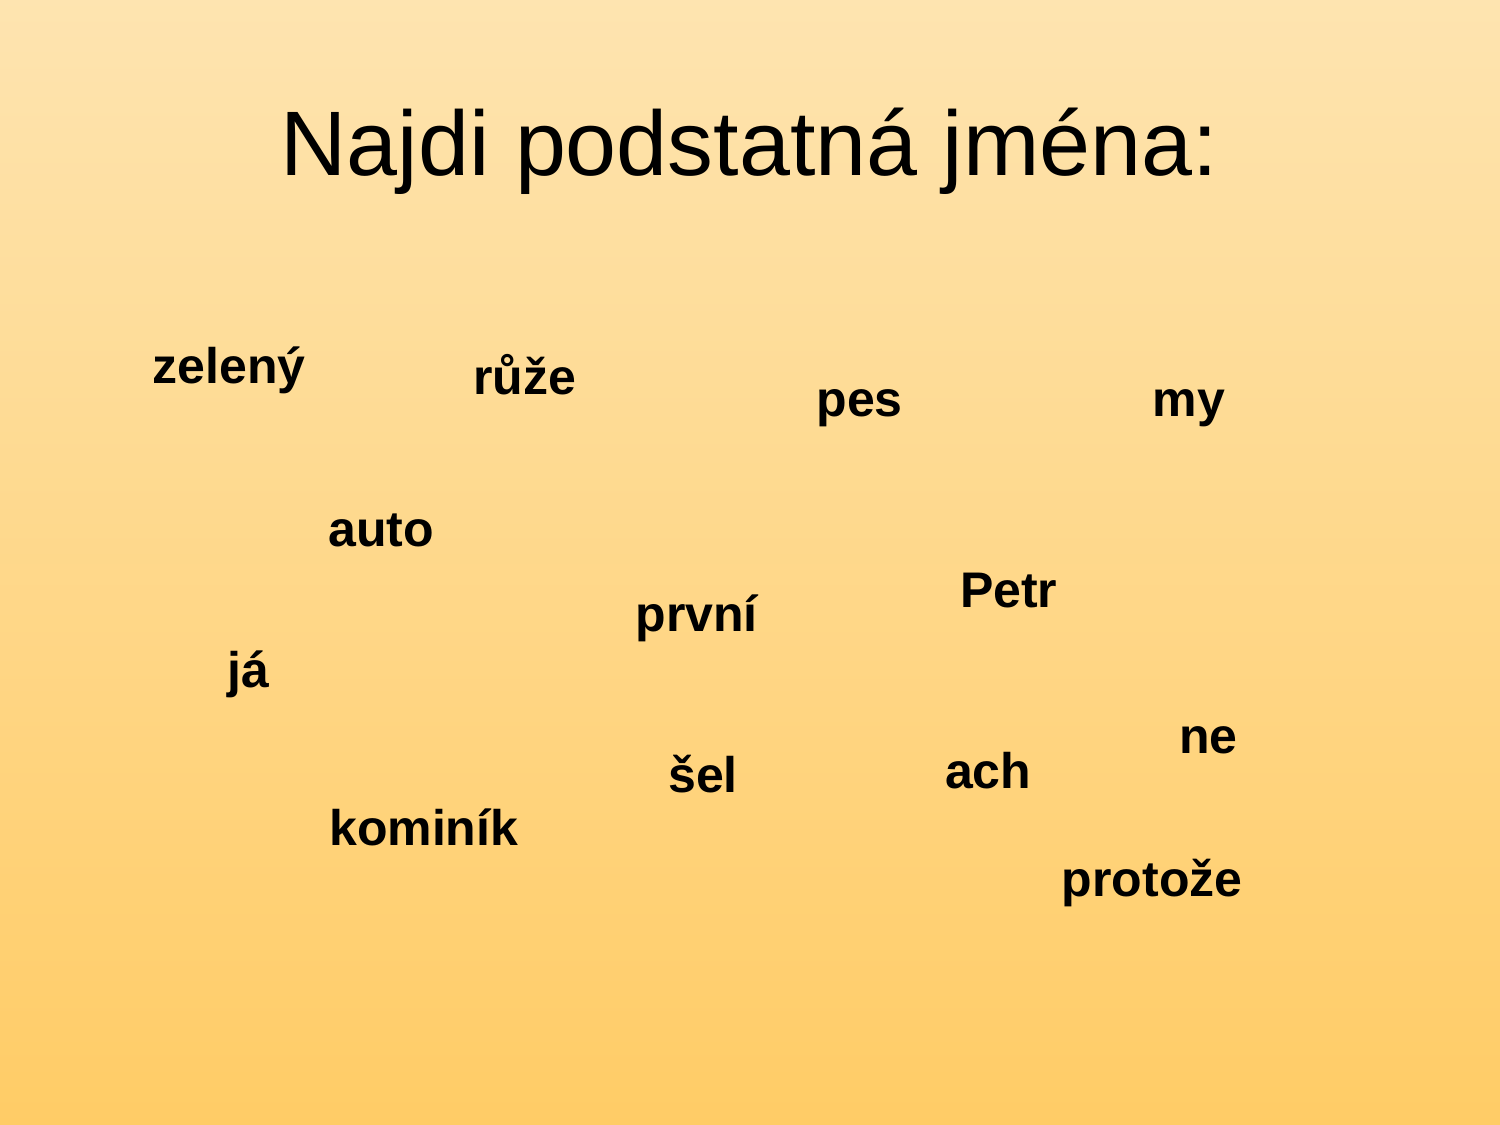

# Najdi podstatná jména:
zelený
růže
pes
my
auto
Petr
první
já
ne
ach
šel
kominík
protože